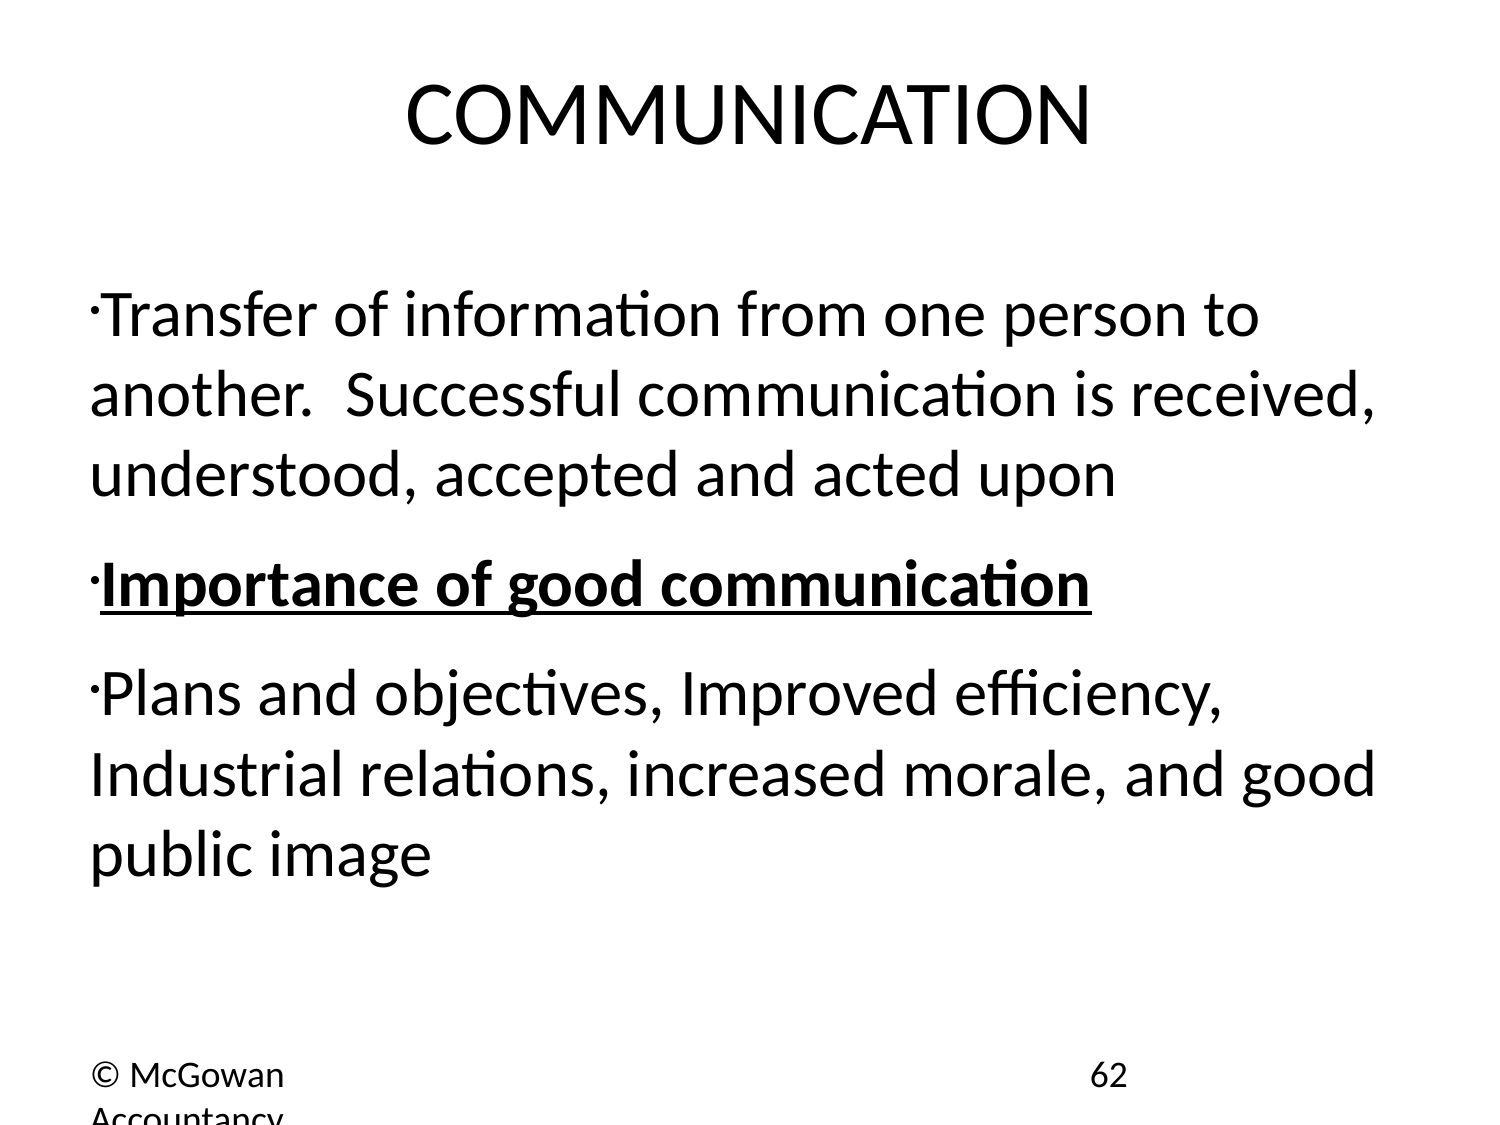

# COMMUNICATION
Transfer of information from one person to another. Successful communication is received, understood, accepted and acted upon
Importance of good communication
Plans and objectives, Improved efficiency, Industrial relations, increased morale, and good public image
© McGowan Accountancy Services
62